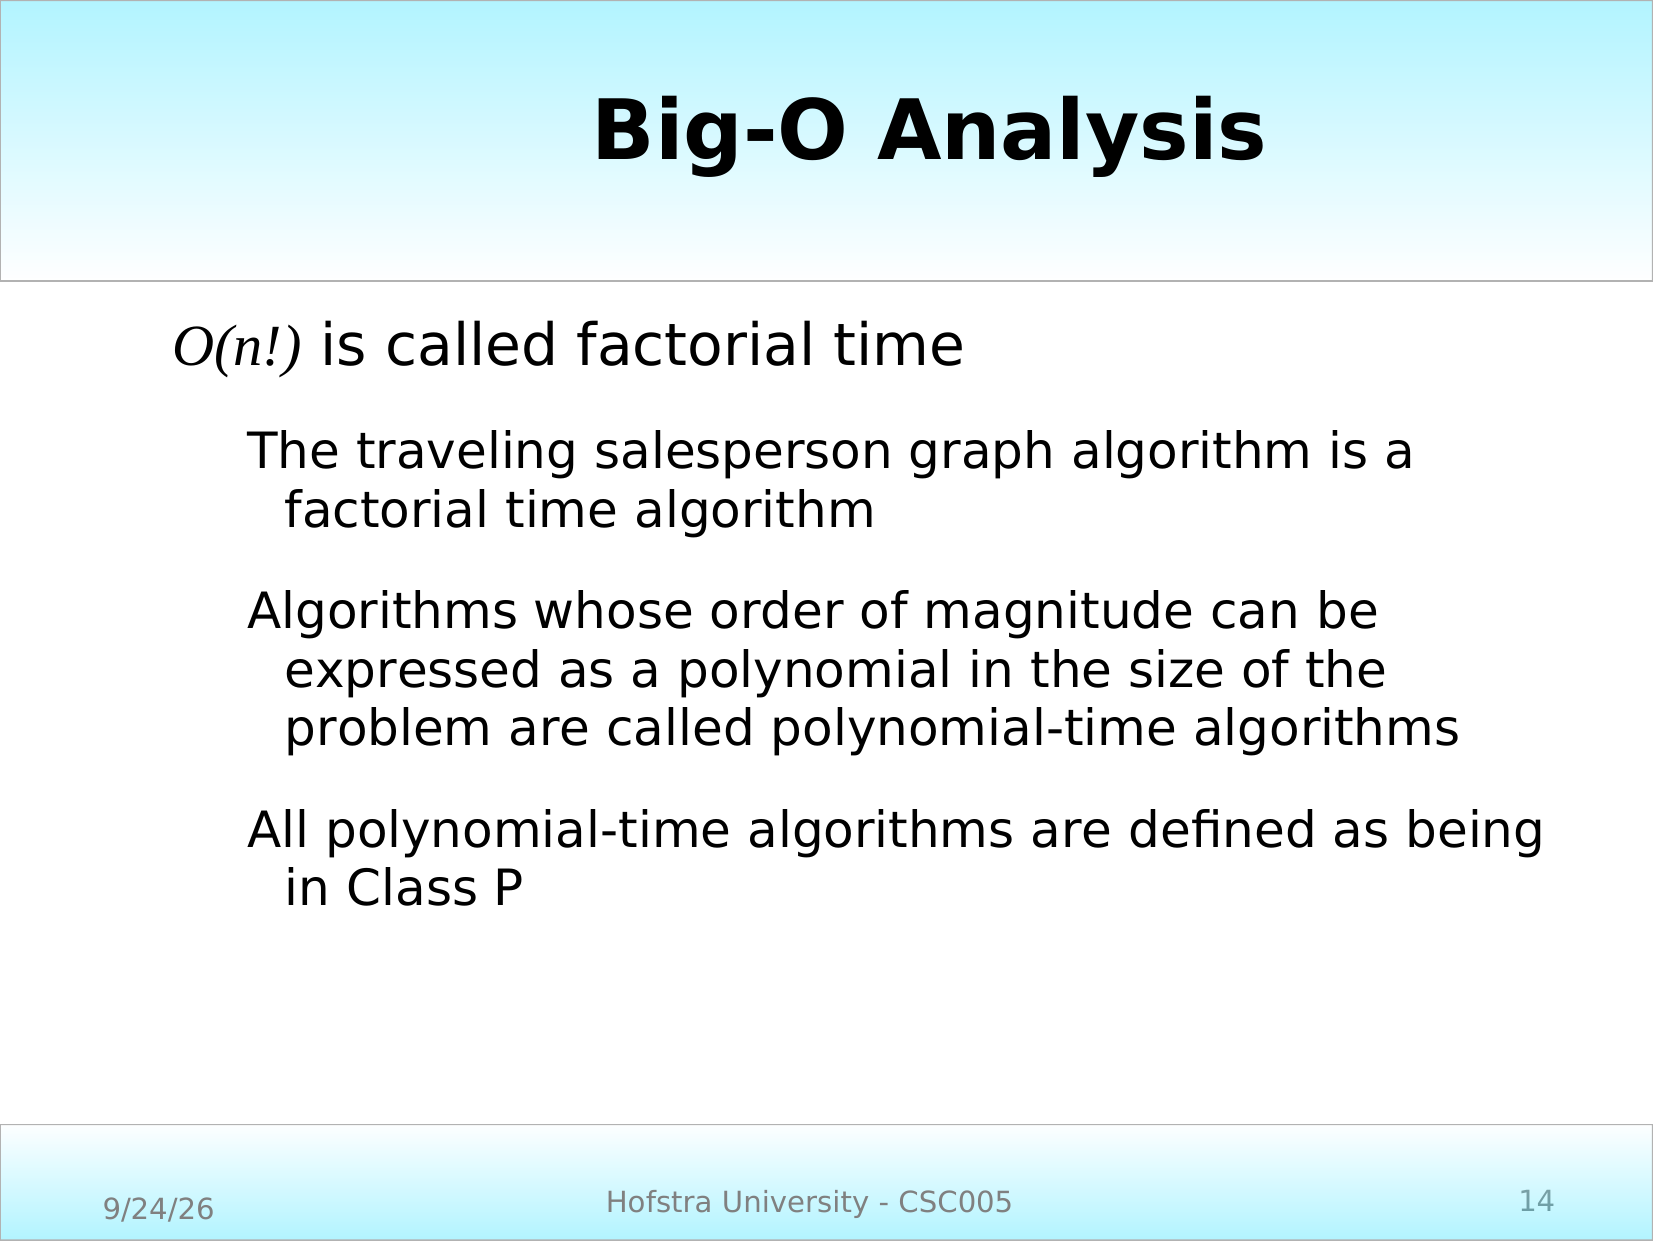

# Big-O Analysis
O(n!) is called factorial time
The traveling salesperson graph algorithm is a factorial time algorithm
Algorithms whose order of magnitude can be expressed as a polynomial in the size of the problem are called polynomial-time algorithms
All polynomial-time algorithms are defined as being in Class P
14
Hofstra University - CSC005